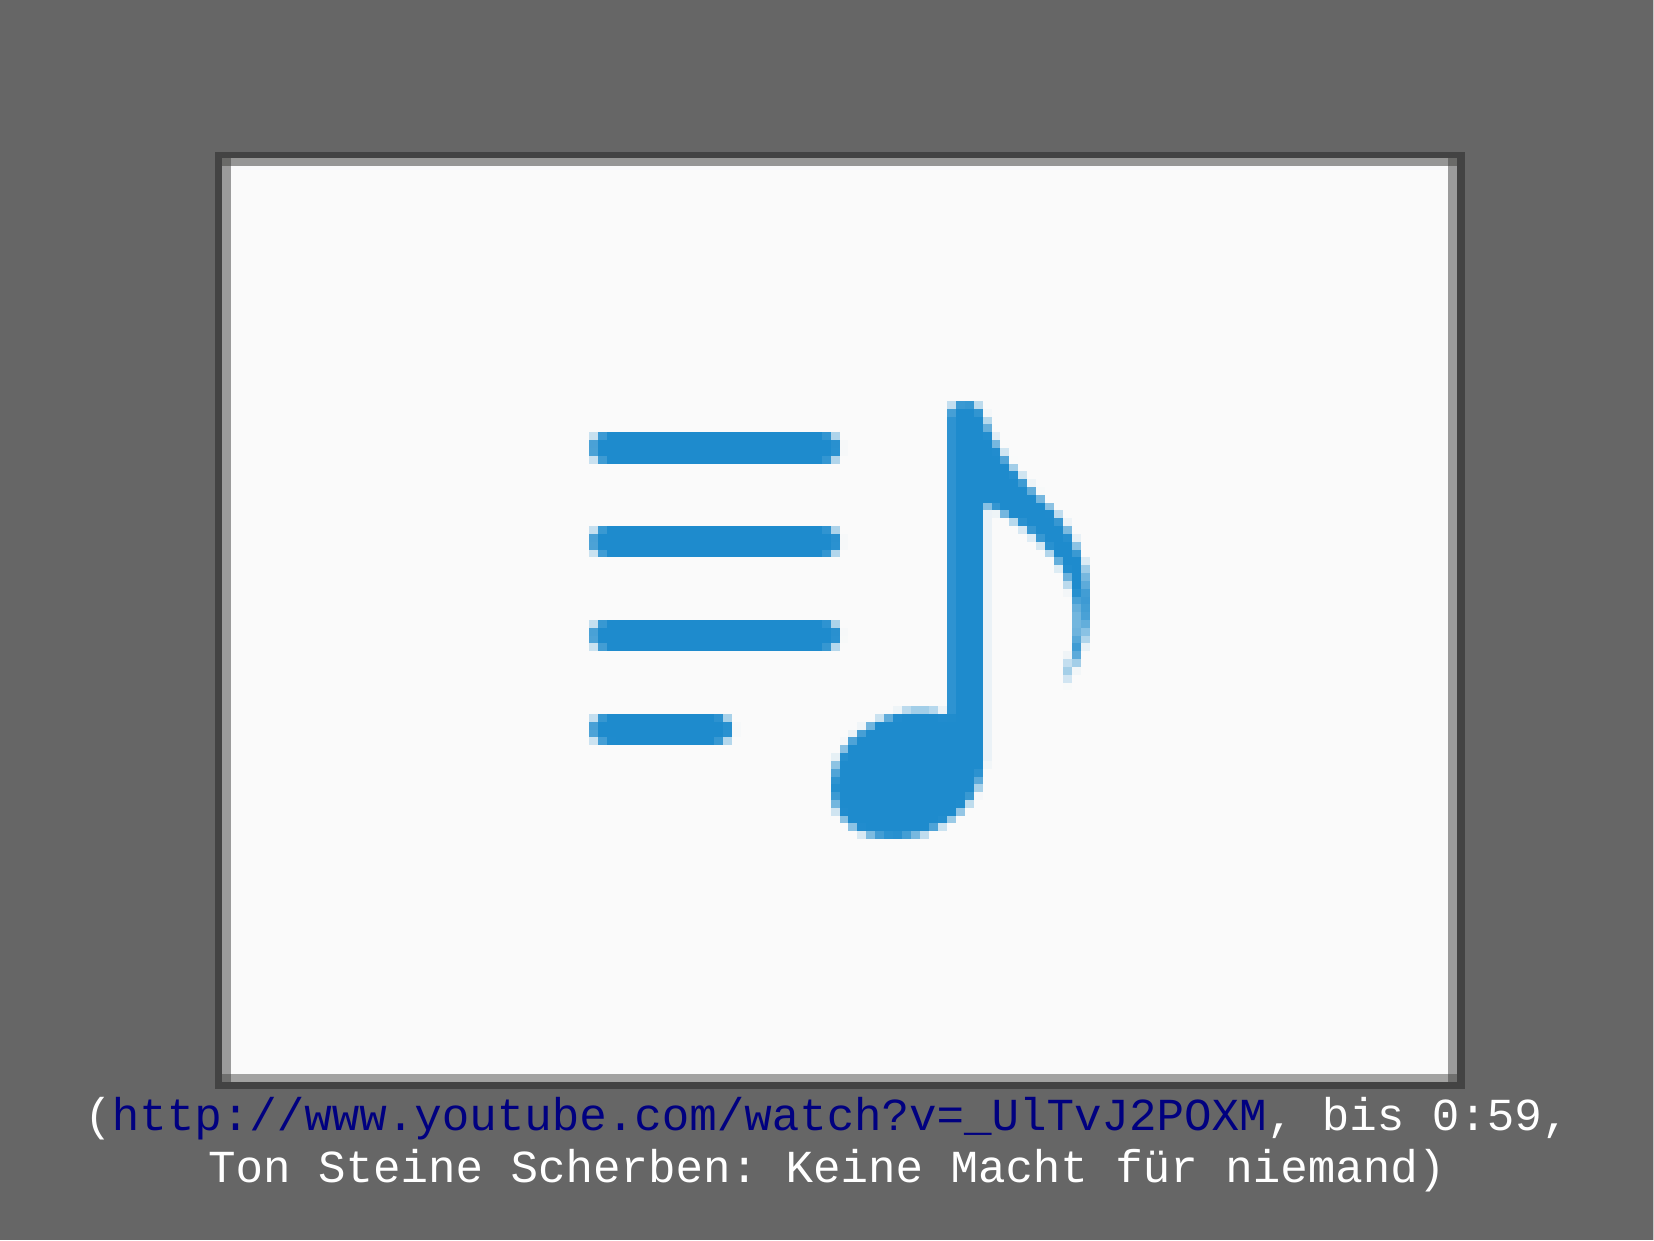

# (http://www.youtube.com/watch?v=_UlTvJ2POXM, bis 0:59, Ton Steine Scherben: Keine Macht für niemand)